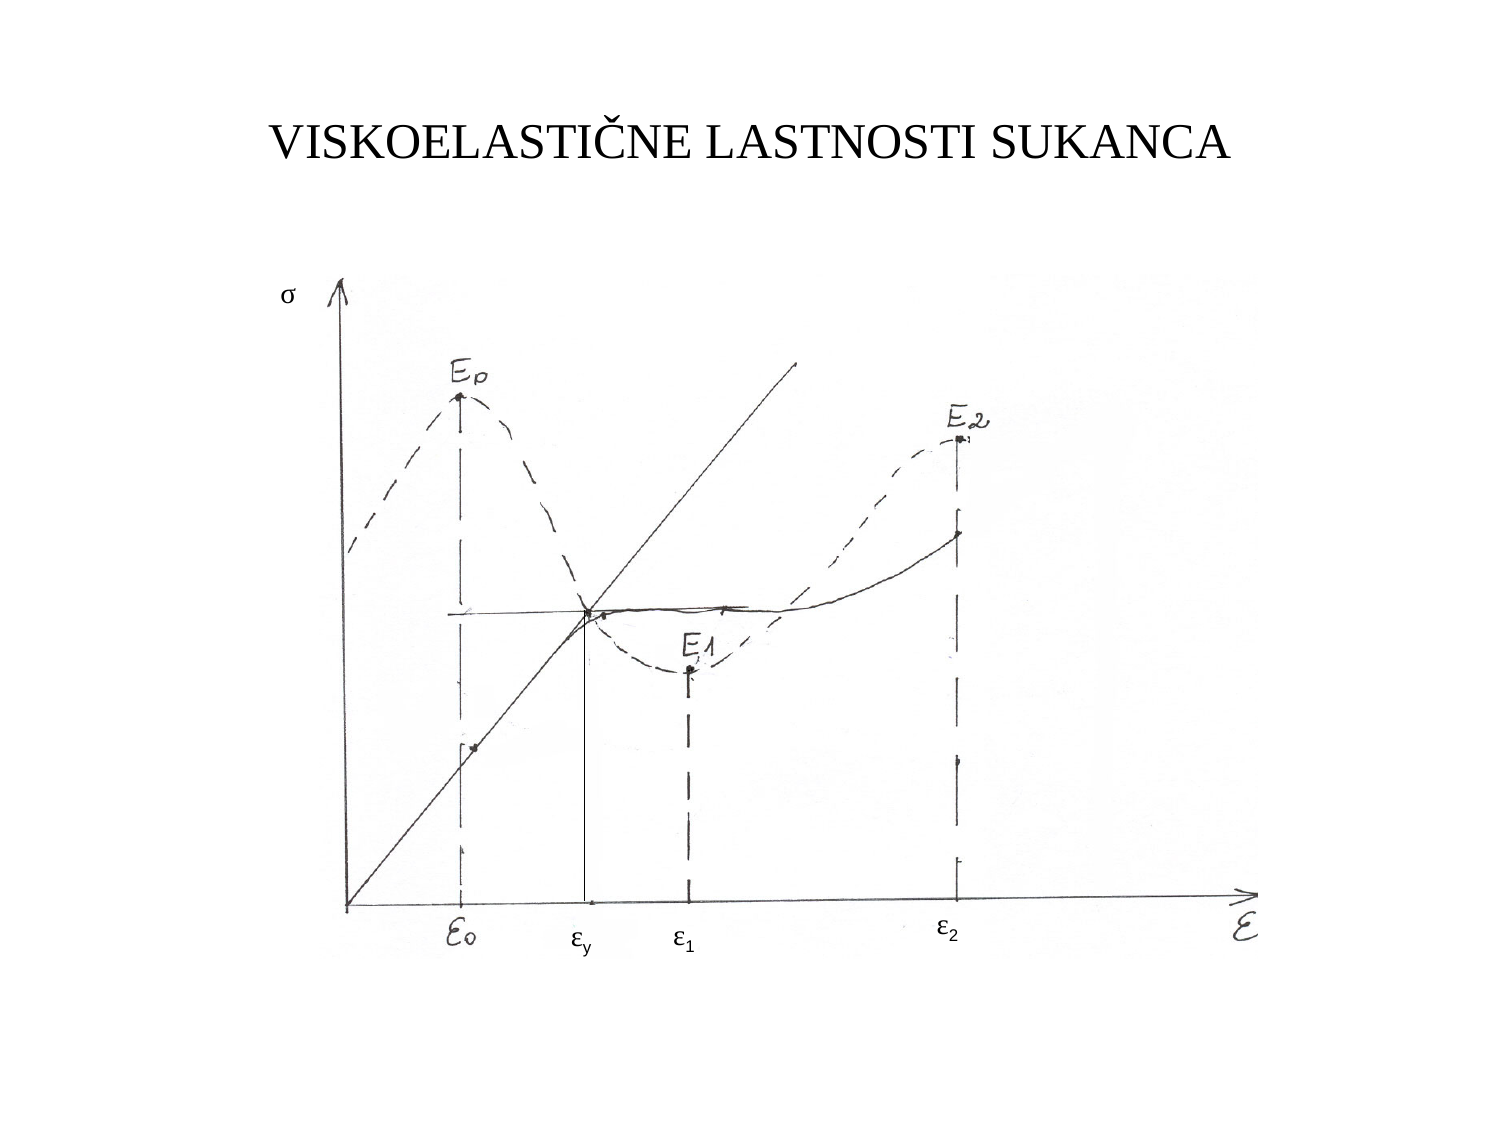

# VISKOELASTIČNE LASTNOSTI SUKANCA
σ
ε2
ε1
εy